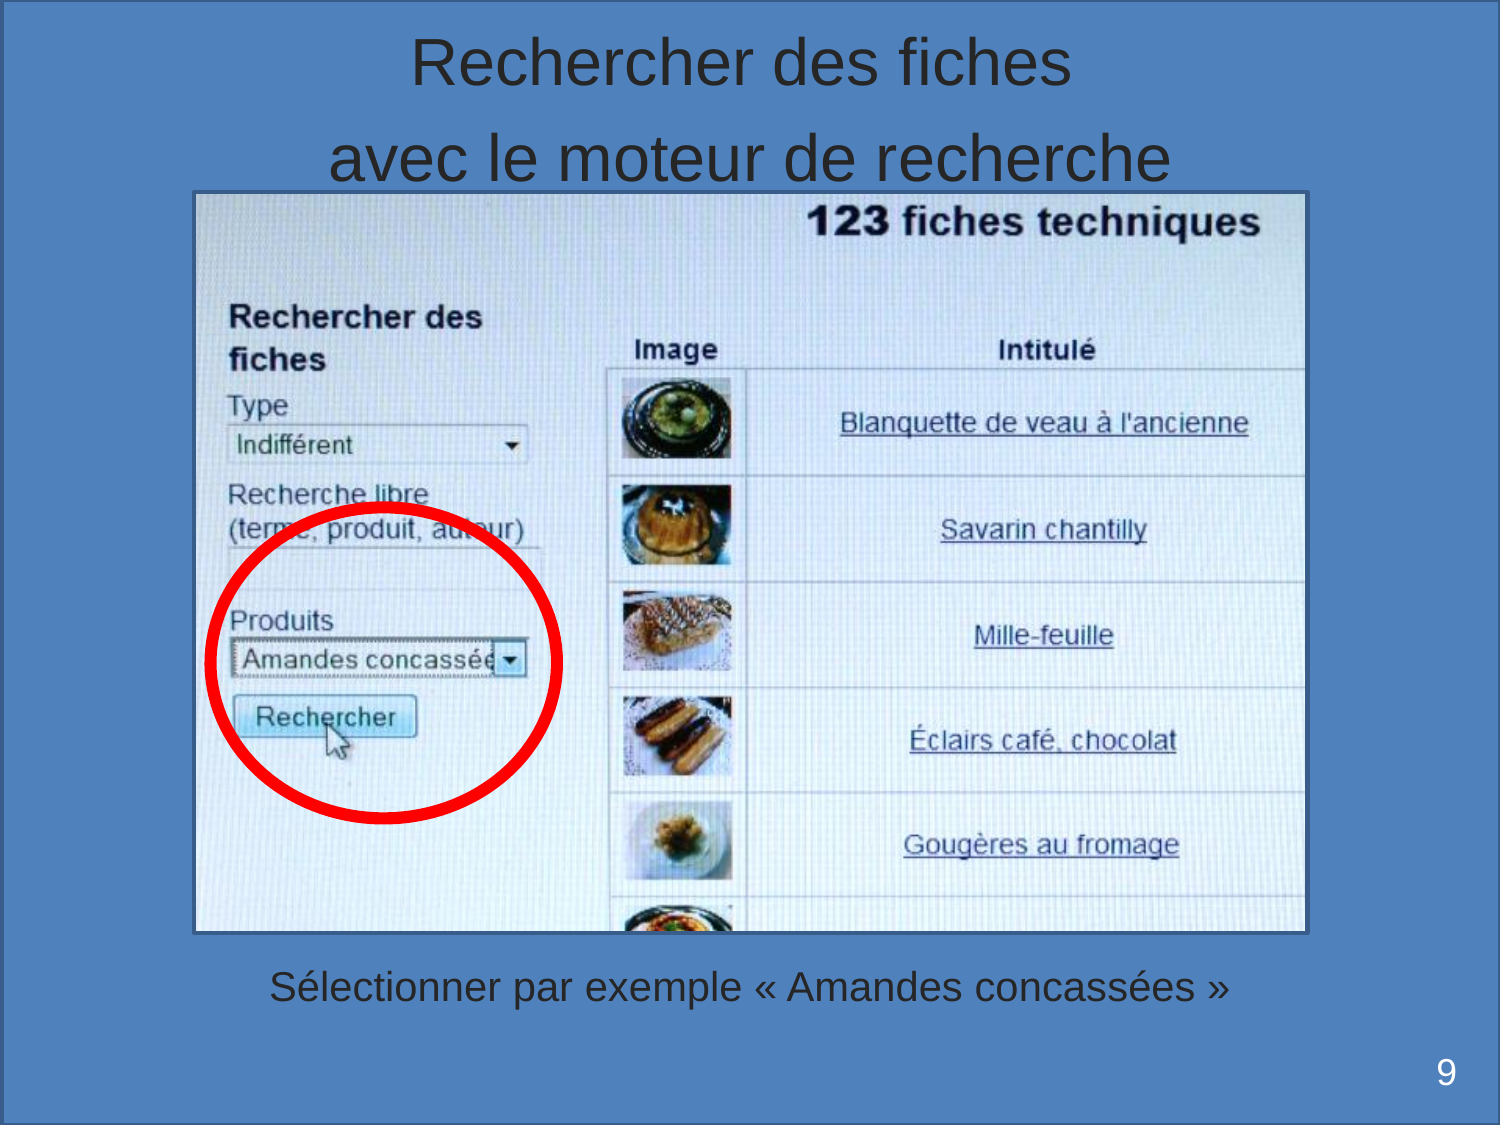

Rechercher des fiches
avec le moteur de recherche
# Sélectionner par exemple « Amandes concassées »